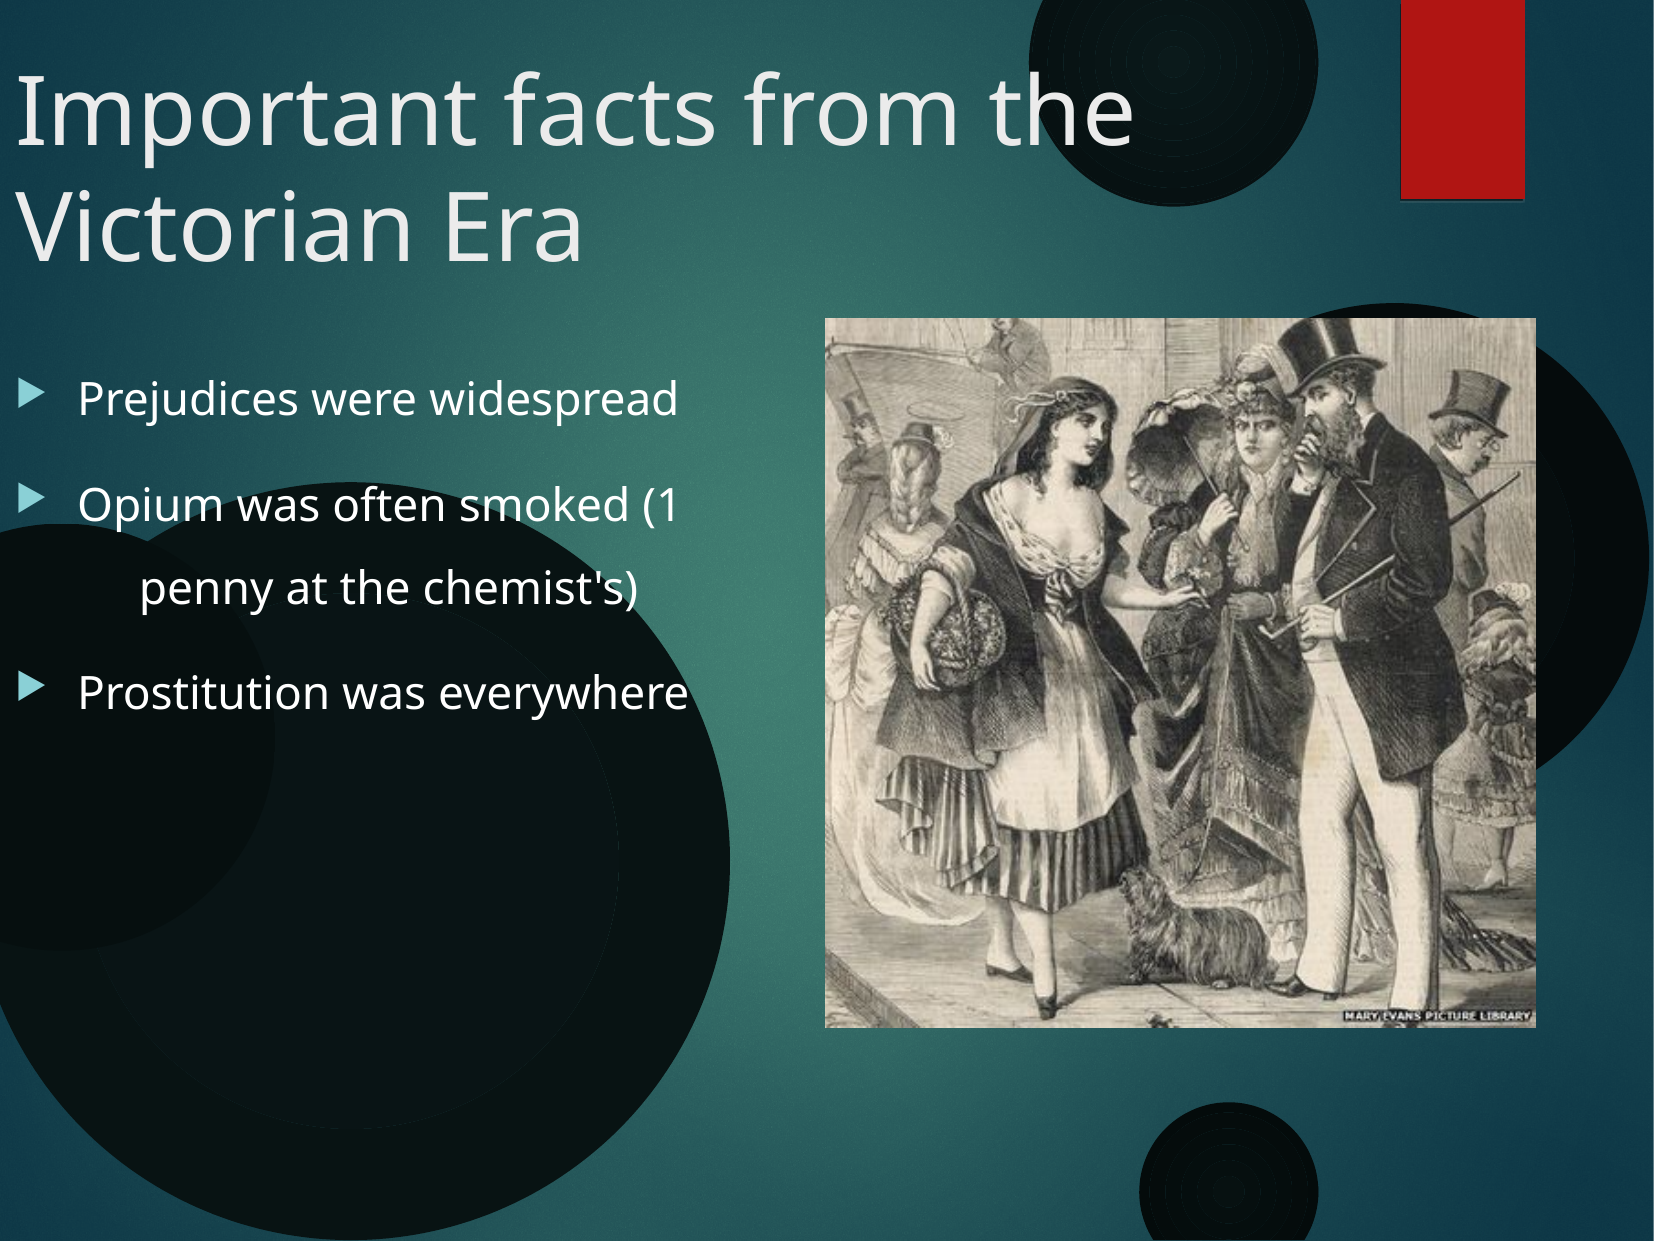

# Important facts from the Victorian Era
Prejudices were widespread
Opium was often smoked (1 penny at the chemist's)
Prostitution was everywhere